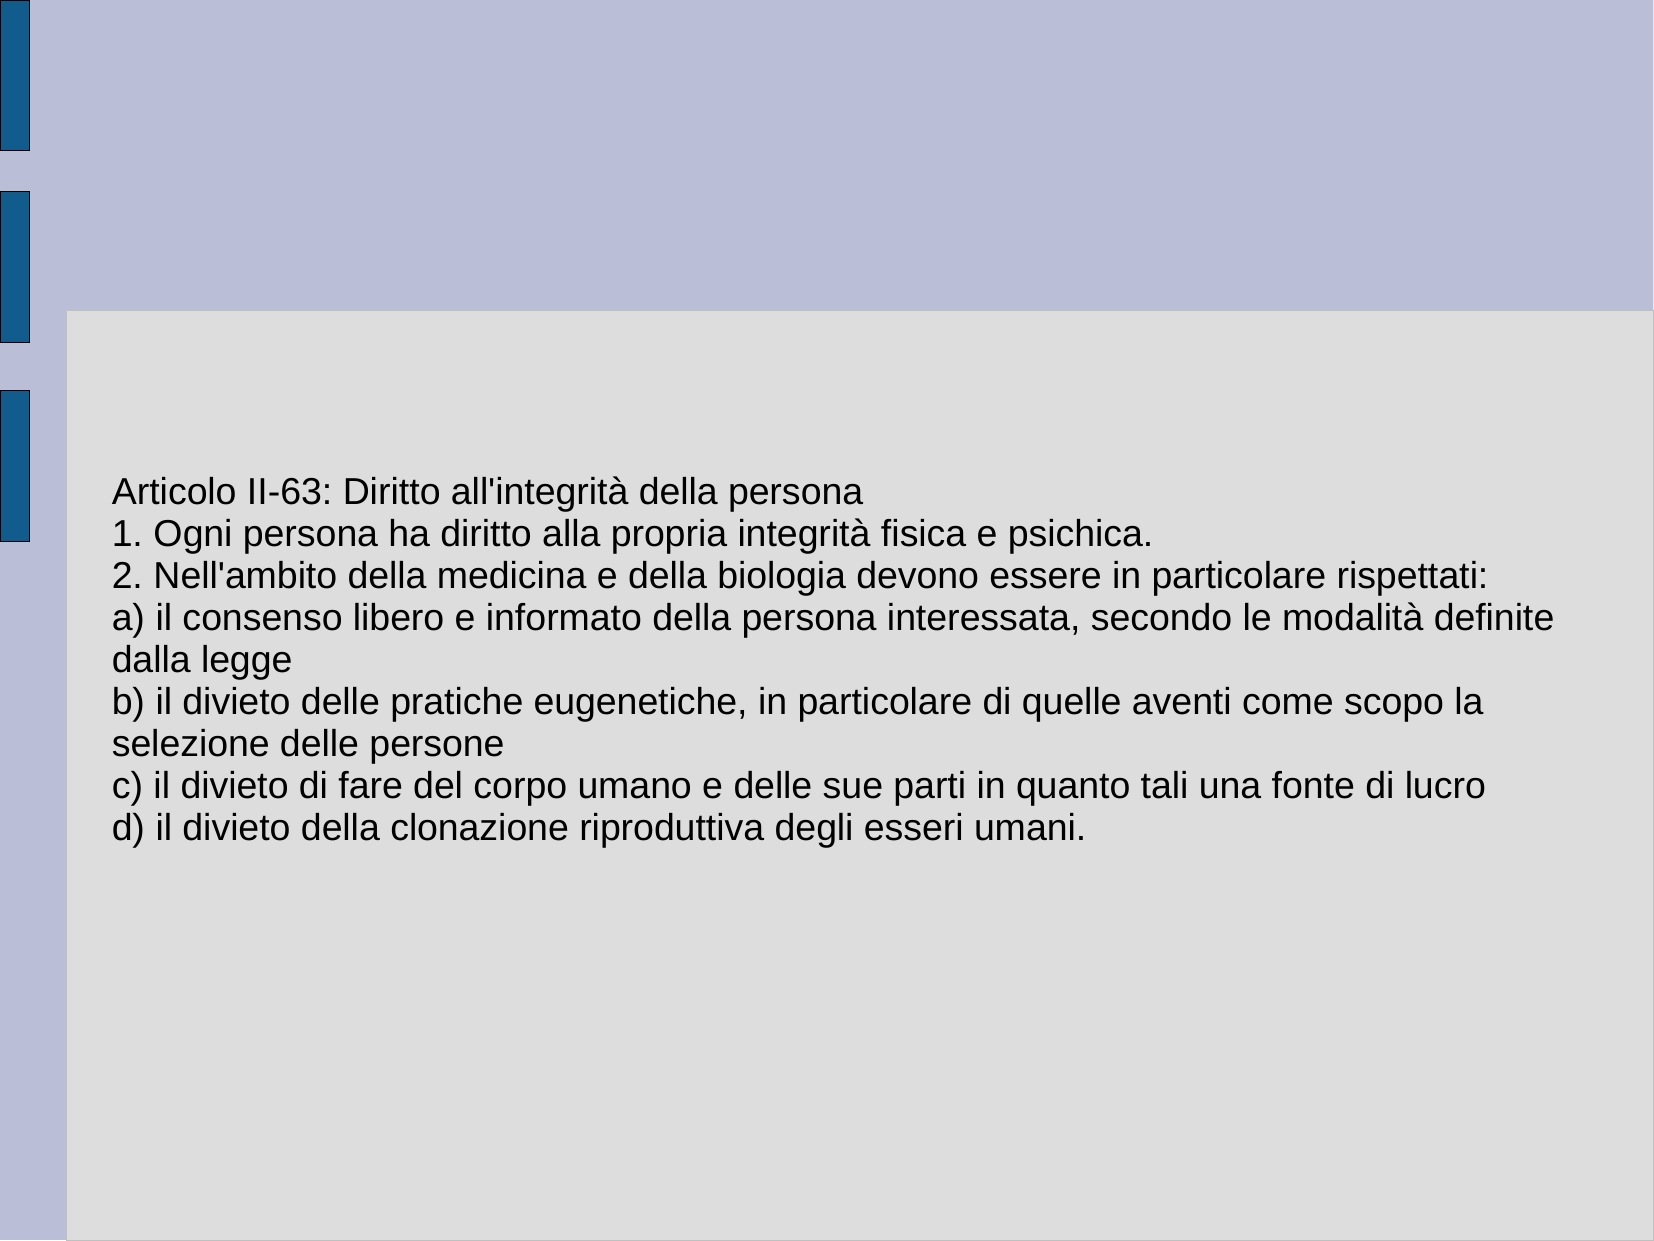

Articolo II-63: Diritto all'integrità della persona
1. Ogni persona ha diritto alla propria integrità fisica e psichica.
2. Nell'ambito della medicina e della biologia devono essere in particolare rispettati:
a) il consenso libero e informato della persona interessata, secondo le modalità definite
dalla legge
b) il divieto delle pratiche eugenetiche, in particolare di quelle aventi come scopo la
selezione delle persone
c) il divieto di fare del corpo umano e delle sue parti in quanto tali una fonte di lucro
d) il divieto della clonazione riproduttiva degli esseri umani.